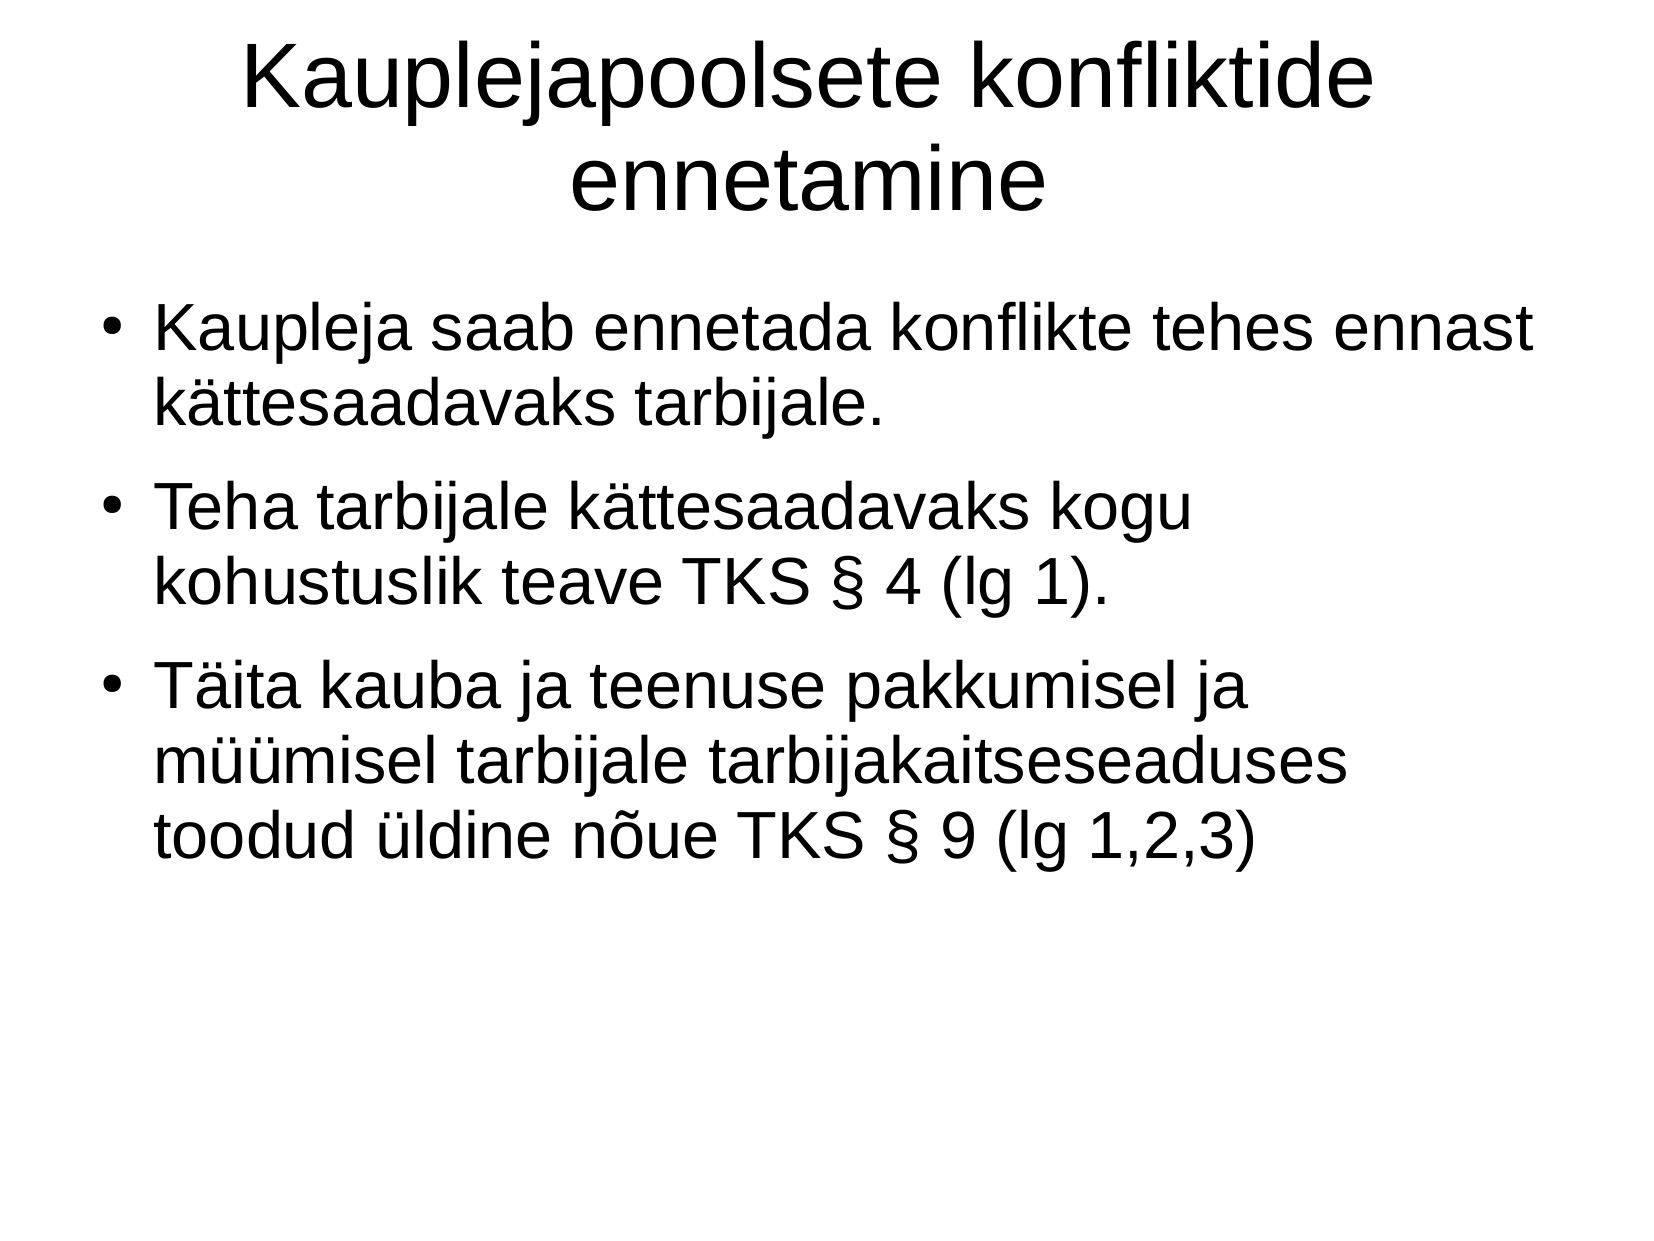

# Kauplejapoolsete konfliktide ennetamine
Kaupleja saab ennetada konflikte tehes ennast kättesaadavaks tarbijale.
Teha tarbijale kättesaadavaks kogu kohustuslik teave TKS § 4 (lg 1).
Täita kauba ja teenuse pakkumisel ja müümisel tarbijale tarbijakaitseseaduses toodud üldine nõue TKS § 9 (lg 1,2,3)